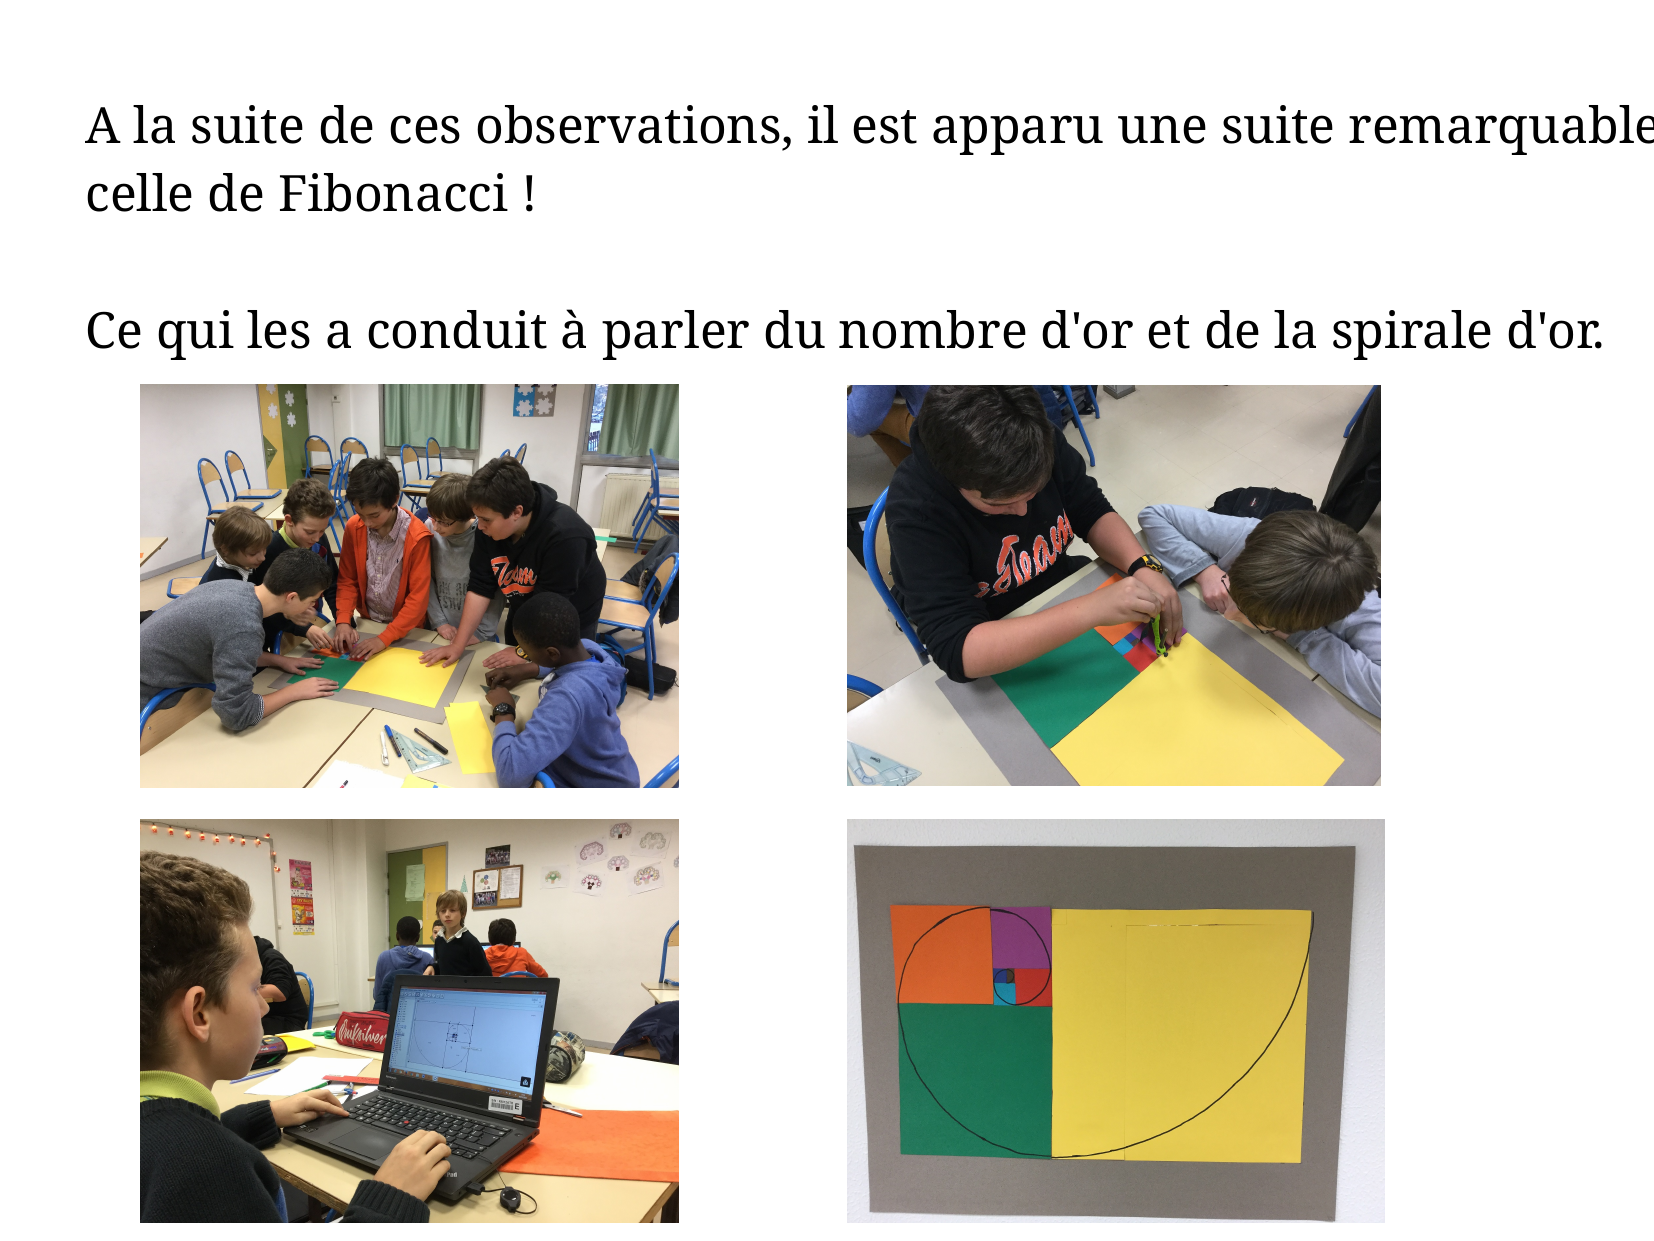

A la suite de ces observations, il est apparu une suite remarquable,
celle de Fibonacci !
Ce qui les a conduit à parler du nombre d'or et de la spirale d'or.